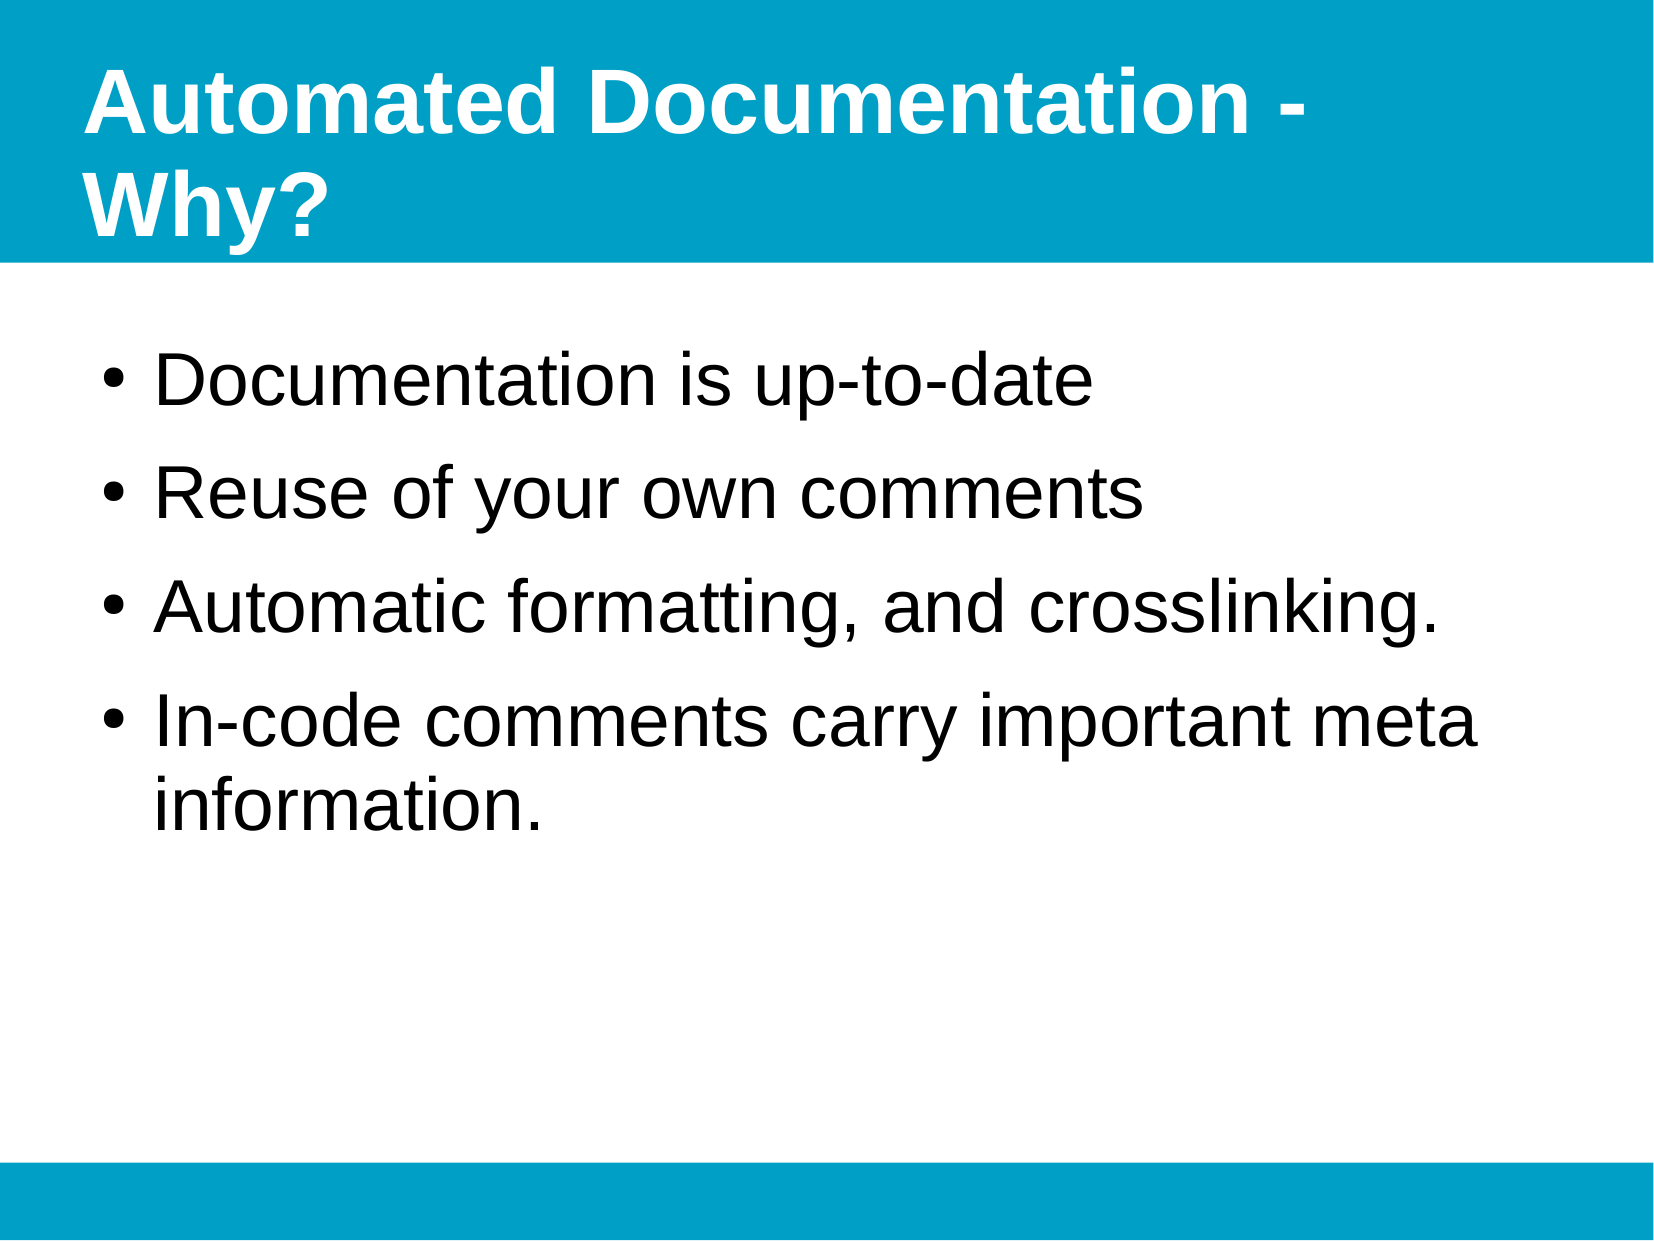

# Automated Documentation - Why?
Documentation is up-to-date
Reuse of your own comments
Automatic formatting, and crosslinking.
In-code comments carry important meta information.